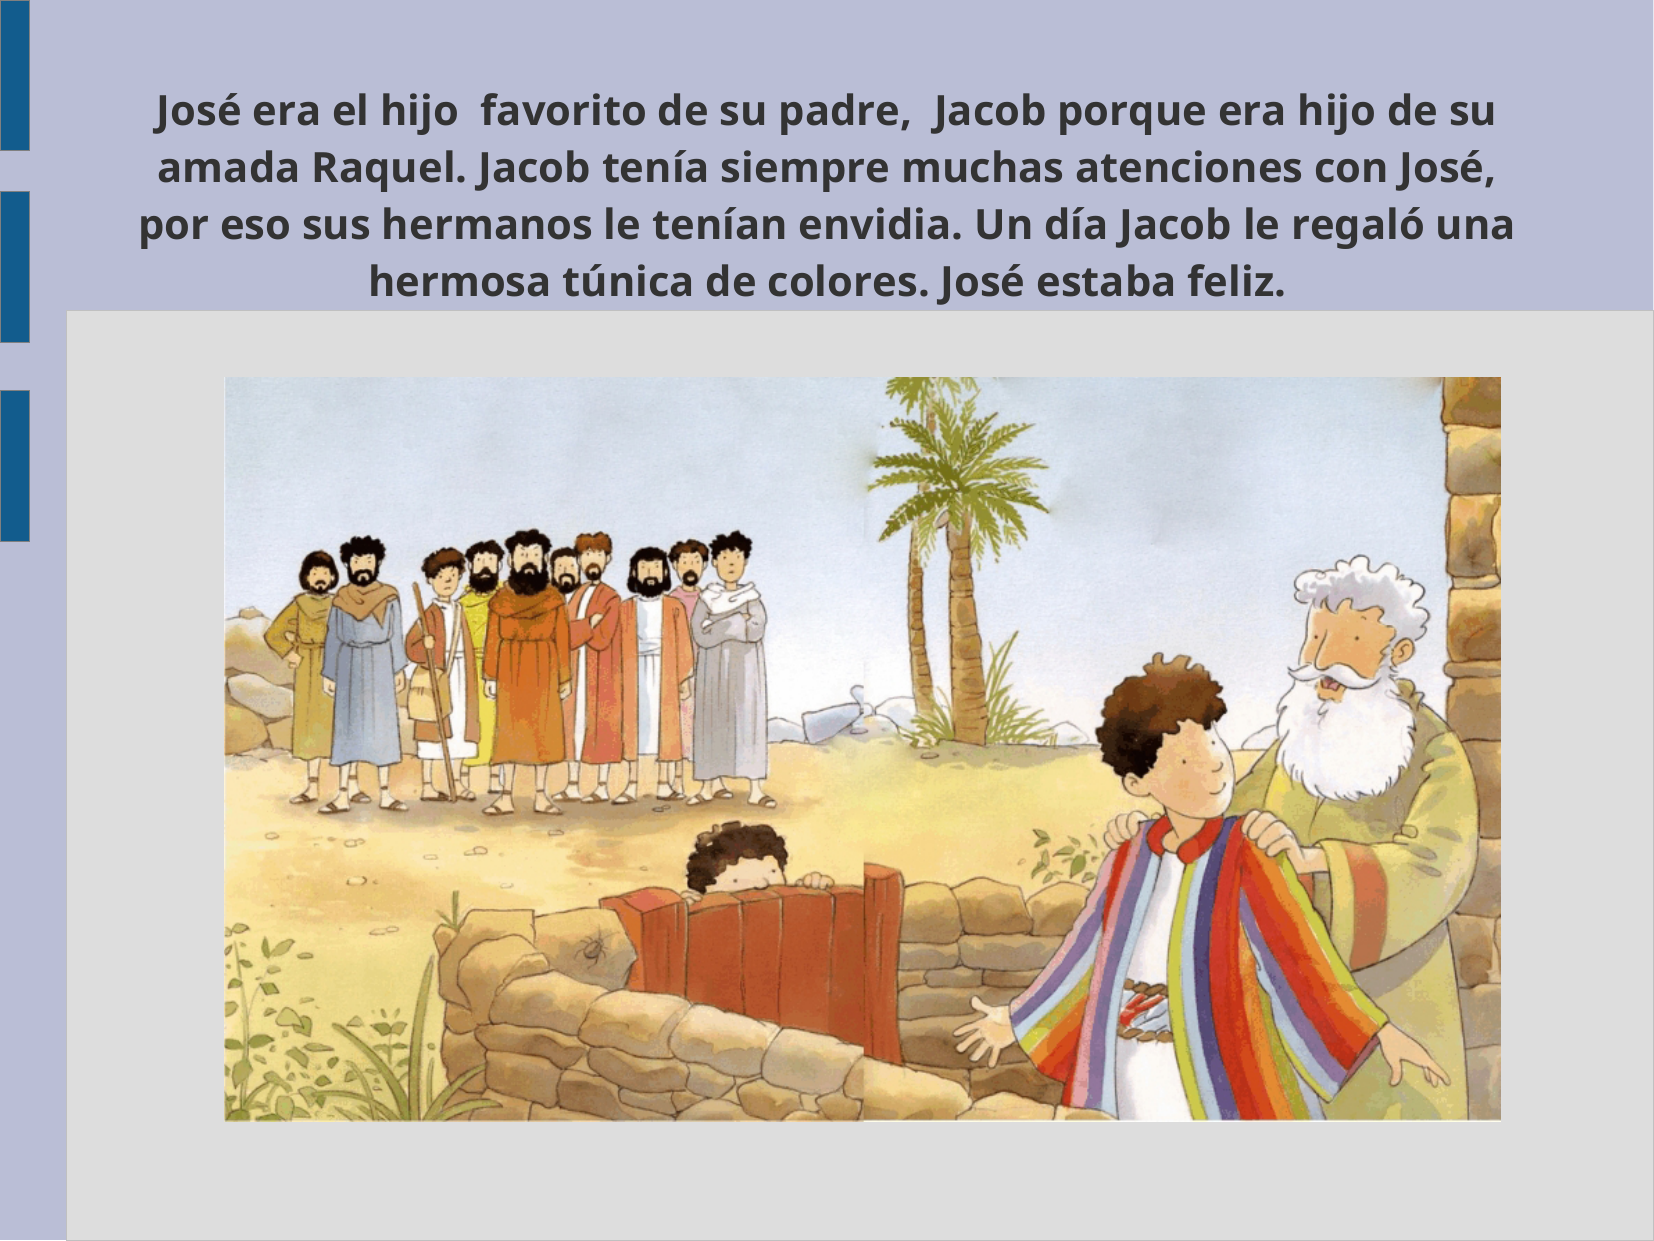

# José era el hijo  favorito de su padre,  Jacob porque era hijo de su amada Raquel. Jacob tenía siempre muchas atenciones con José, por eso sus hermanos le tenían envidia. Un día Jacob le regaló una hermosa túnica de colores. José estaba feliz.